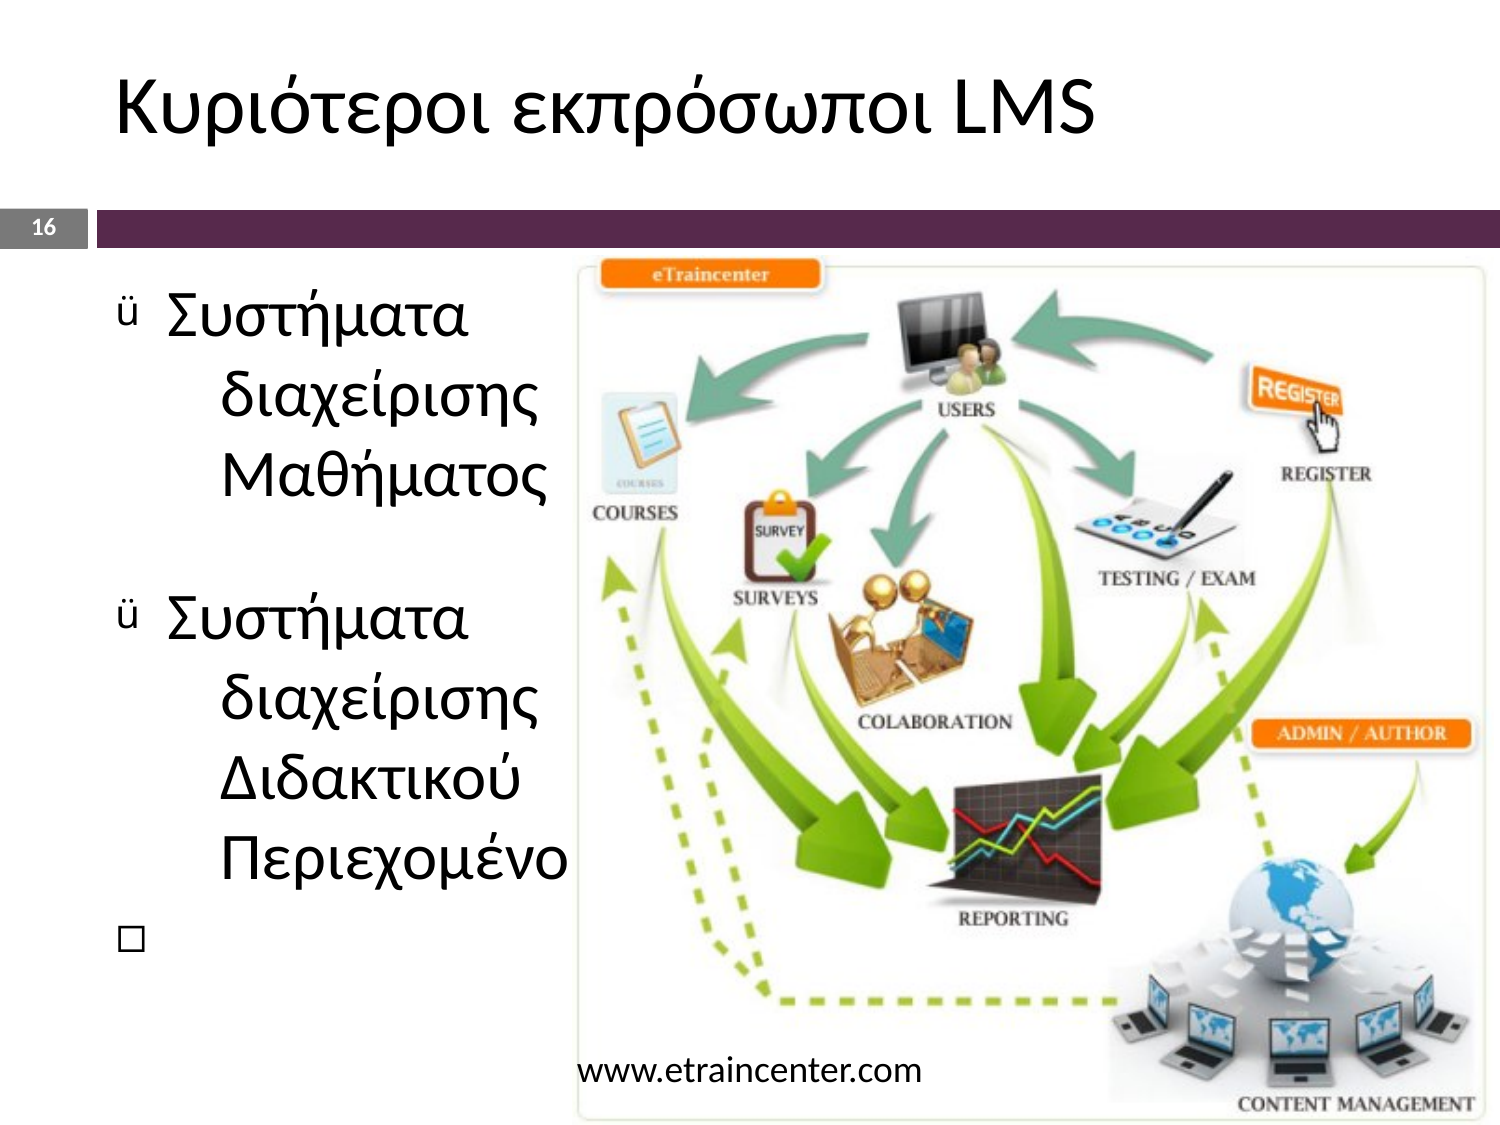

# Κυριότεροι εκπρόσωποι LMS
Συστήματα διαχείρισης Μαθήματος
Συστήματα διαχείρισης Διδακτικού Περιεχομένου
www.etraincenter.com